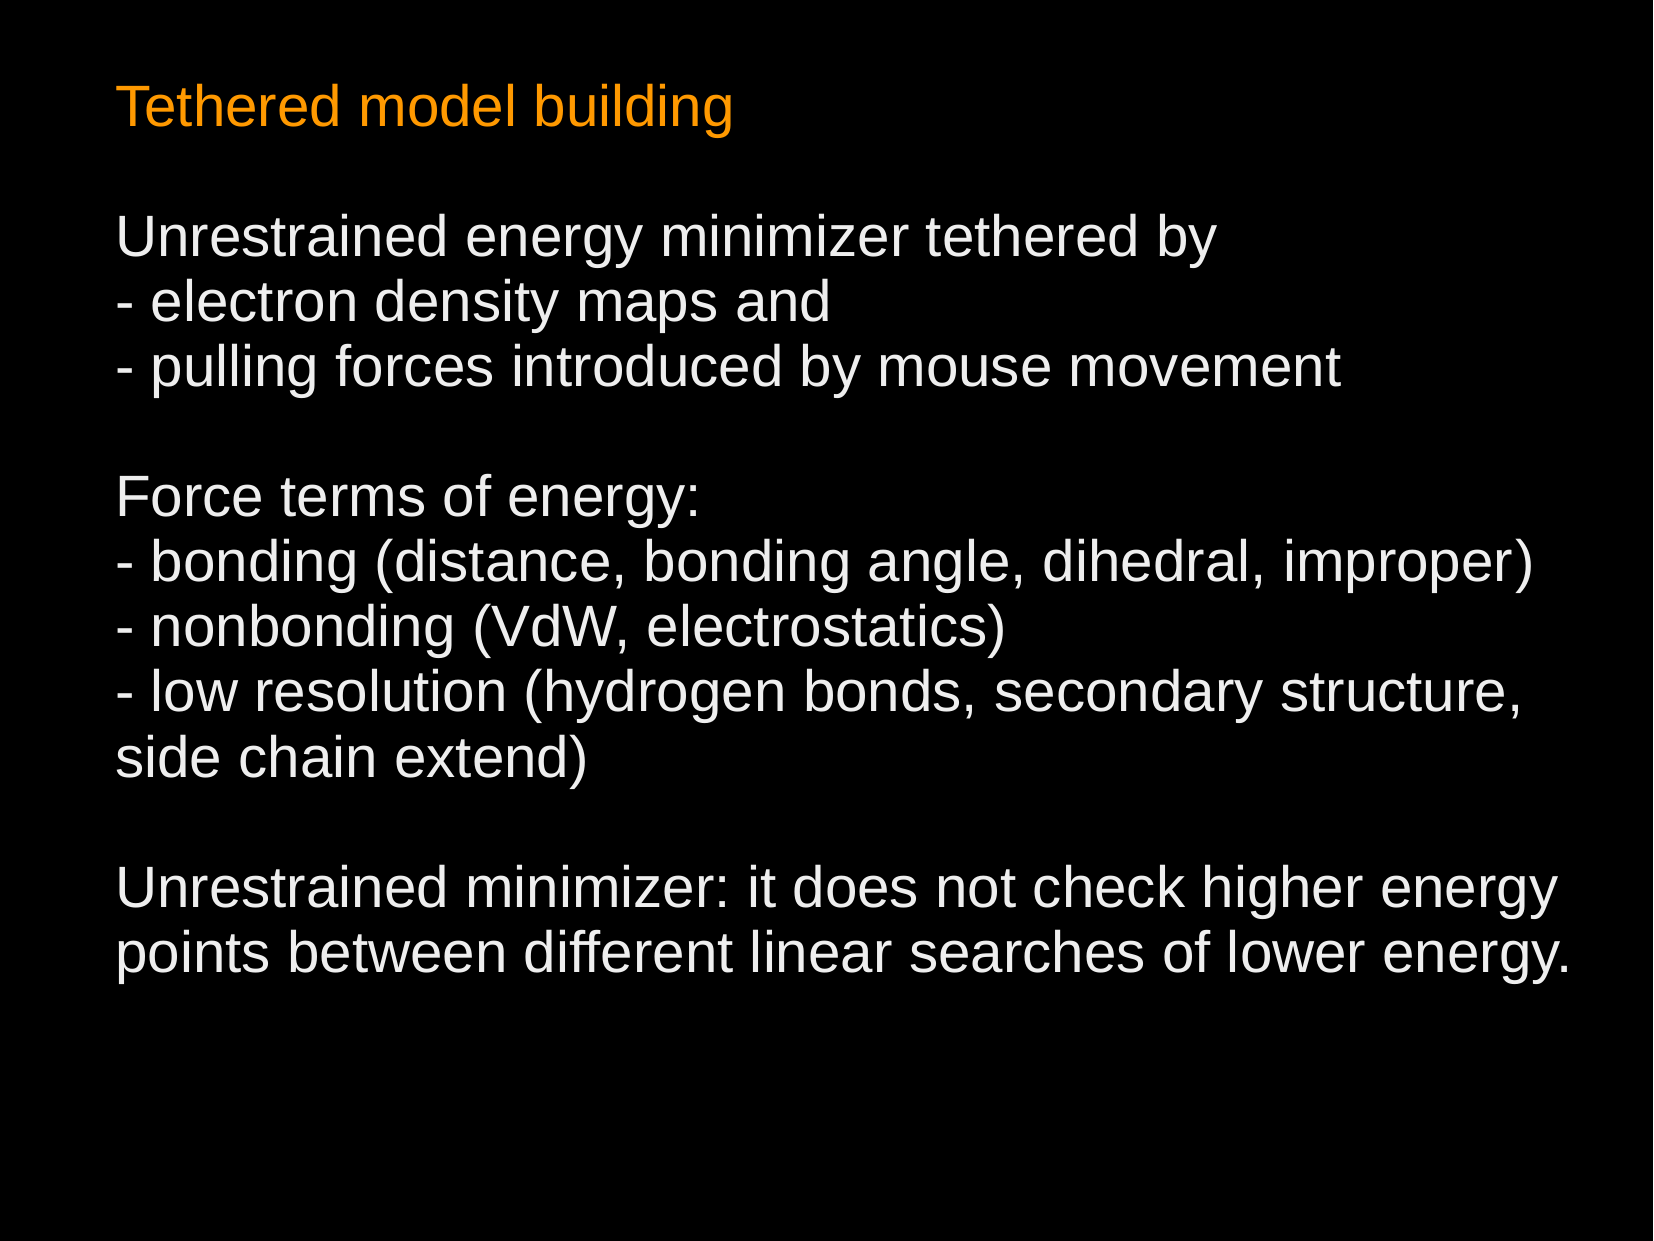

Tethered model building
Unrestrained energy minimizer tethered by
- electron density maps and
- pulling forces introduced by mouse movement
Force terms of energy:
- bonding (distance, bonding angle, dihedral, improper)
- nonbonding (VdW, electrostatics)
- low resolution (hydrogen bonds, secondary structure, side chain extend)
Unrestrained minimizer: it does not check higher energy points between different linear searches of lower energy.